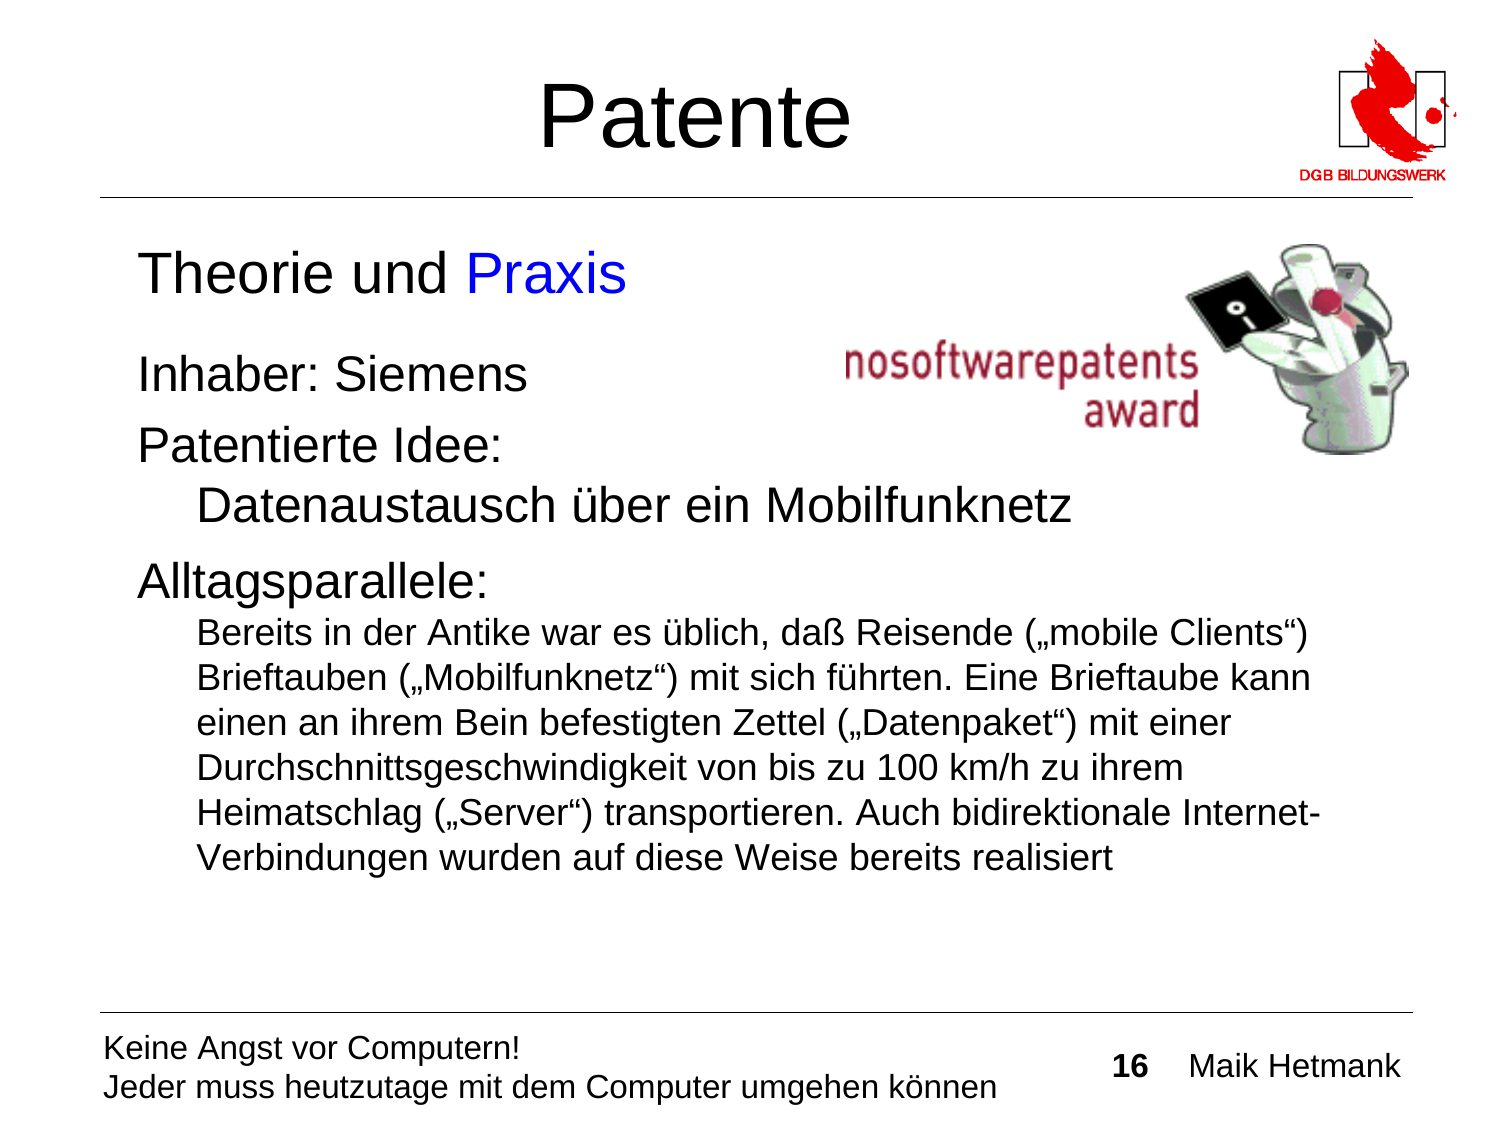

# Patente
Theorie und Praxis
Inhaber: Siemens
Patentierte Idee:
Datenaustausch über ein Mobilfunknetz
Alltagsparallele:
Bereits in der Antike war es üblich, daß Reisende („mobile Clients“) Brieftauben („Mobilfunknetz“) mit sich führten. Eine Brieftaube kann einen an ihrem Bein befestigten Zettel („Datenpaket“) mit einer Durchschnittsgeschwindigkeit von bis zu 100 km/h zu ihrem Heimatschlag („Server“) transportieren. Auch bidirektionale Internet-Verbindungen wurden auf diese Weise bereits realisiert